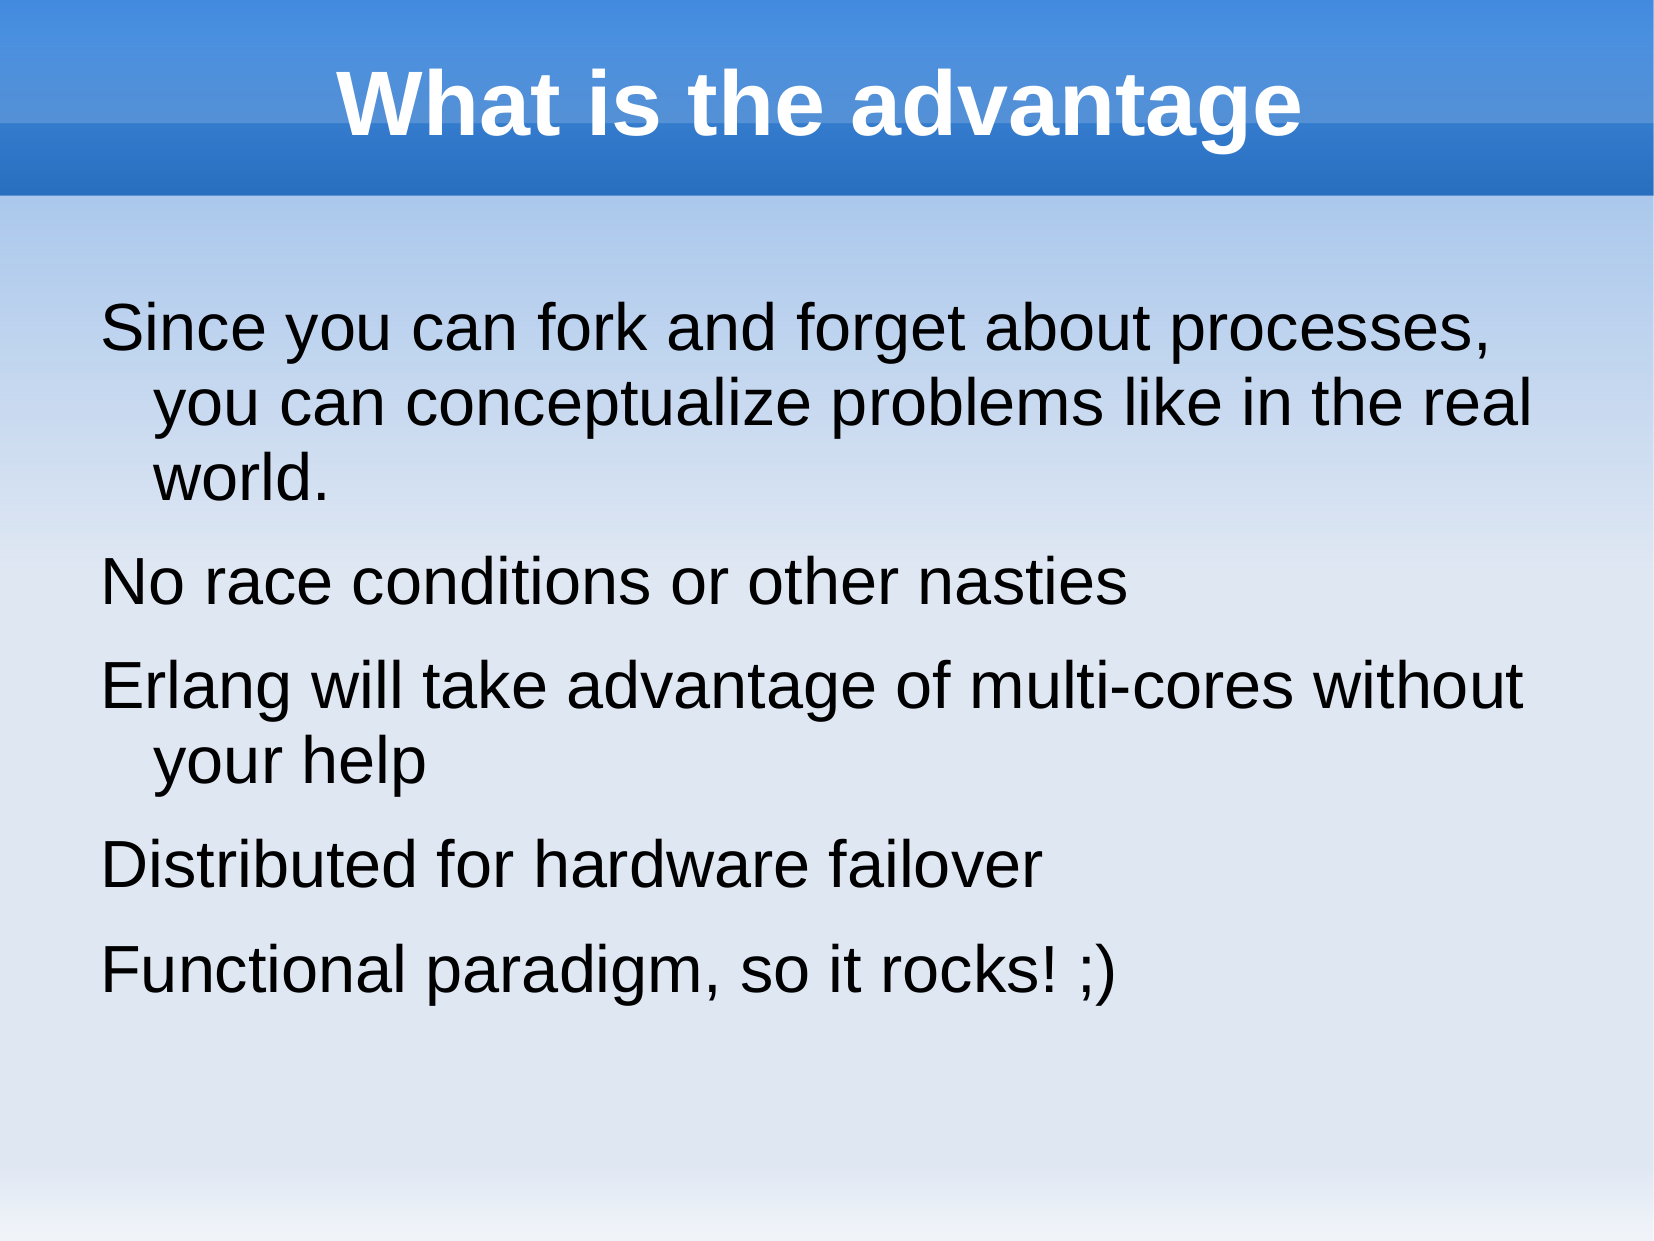

# What is the advantage
Since you can fork and forget about processes, you can conceptualize problems like in the real world.
No race conditions or other nasties
Erlang will take advantage of multi-cores without your help
Distributed for hardware failover
Functional paradigm, so it rocks! ;)